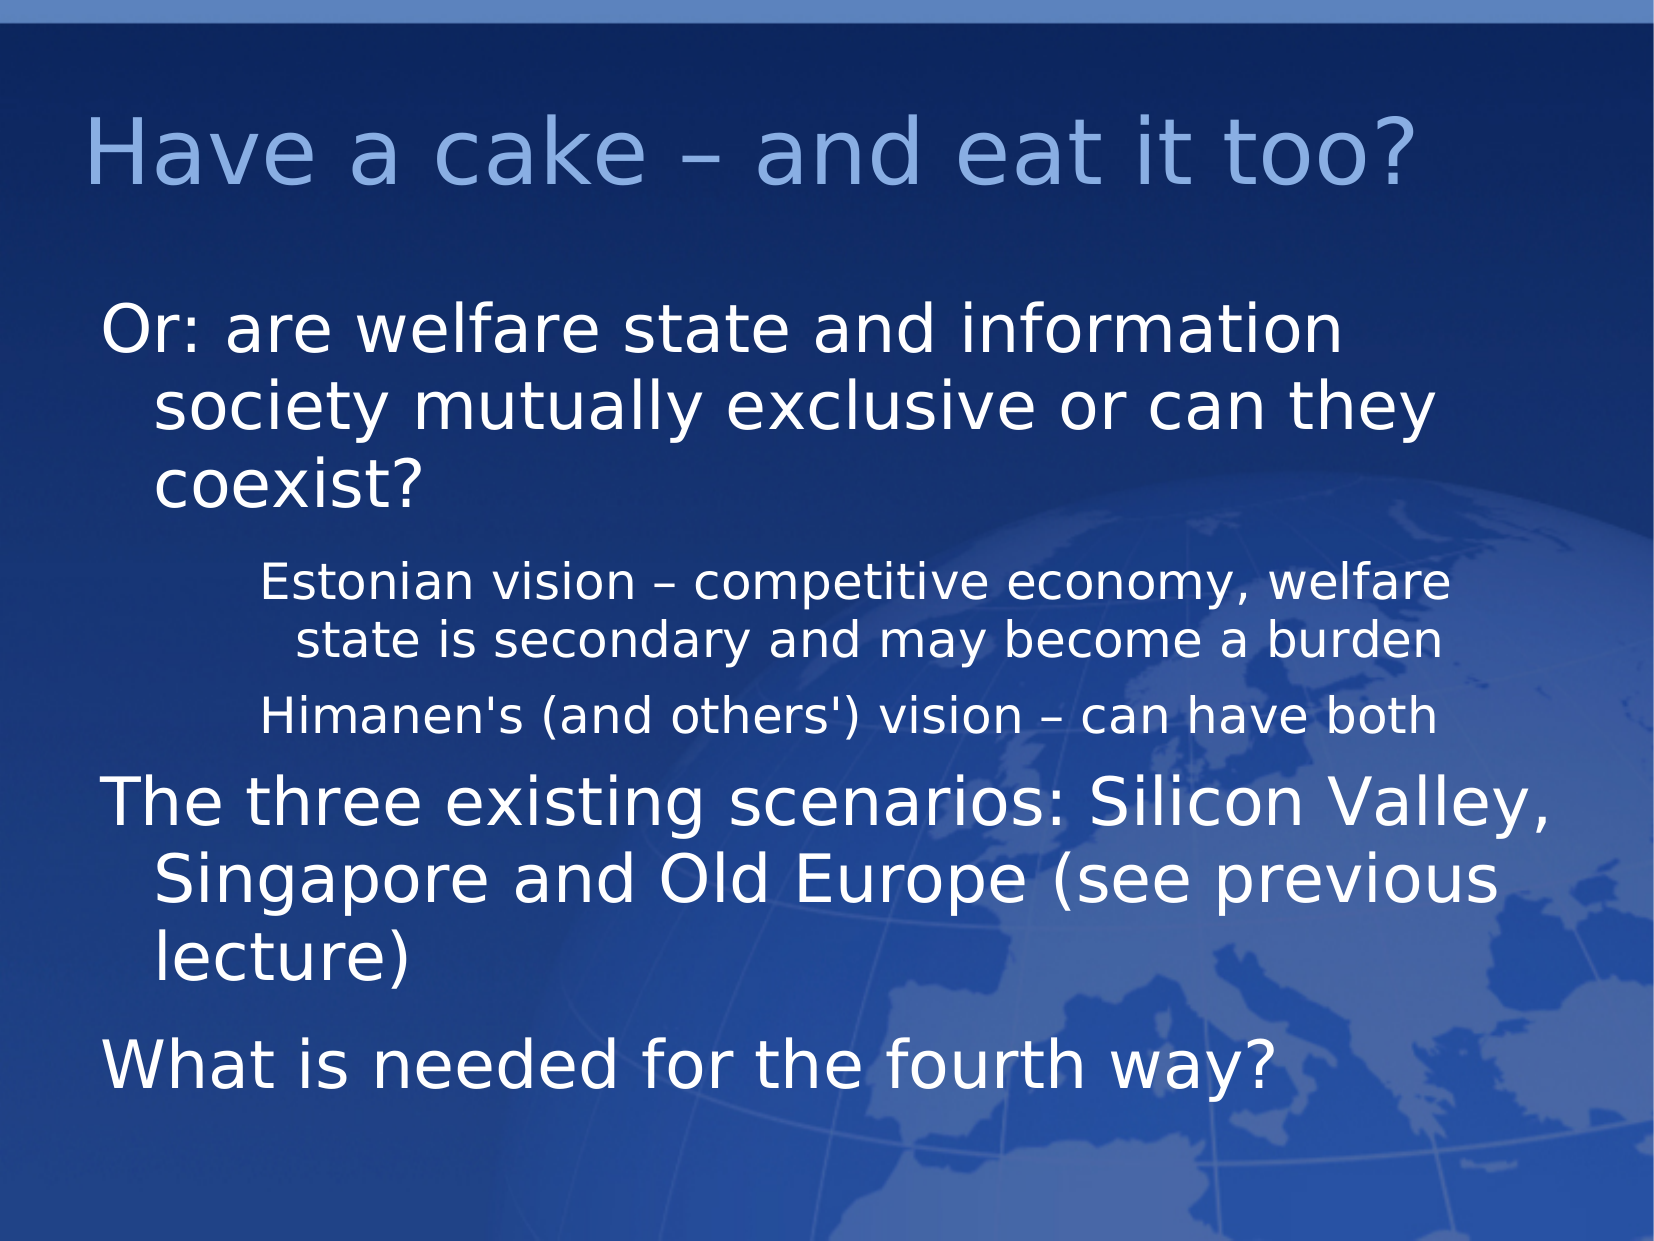

# Have a cake – and eat it too?
Or: are welfare state and information society mutually exclusive or can they coexist?
Estonian vision – competitive economy, welfare state is secondary and may become a burden
Himanen's (and others') vision – can have both
The three existing scenarios: Silicon Valley, Singapore and Old Europe (see previous lecture)
What is needed for the fourth way?